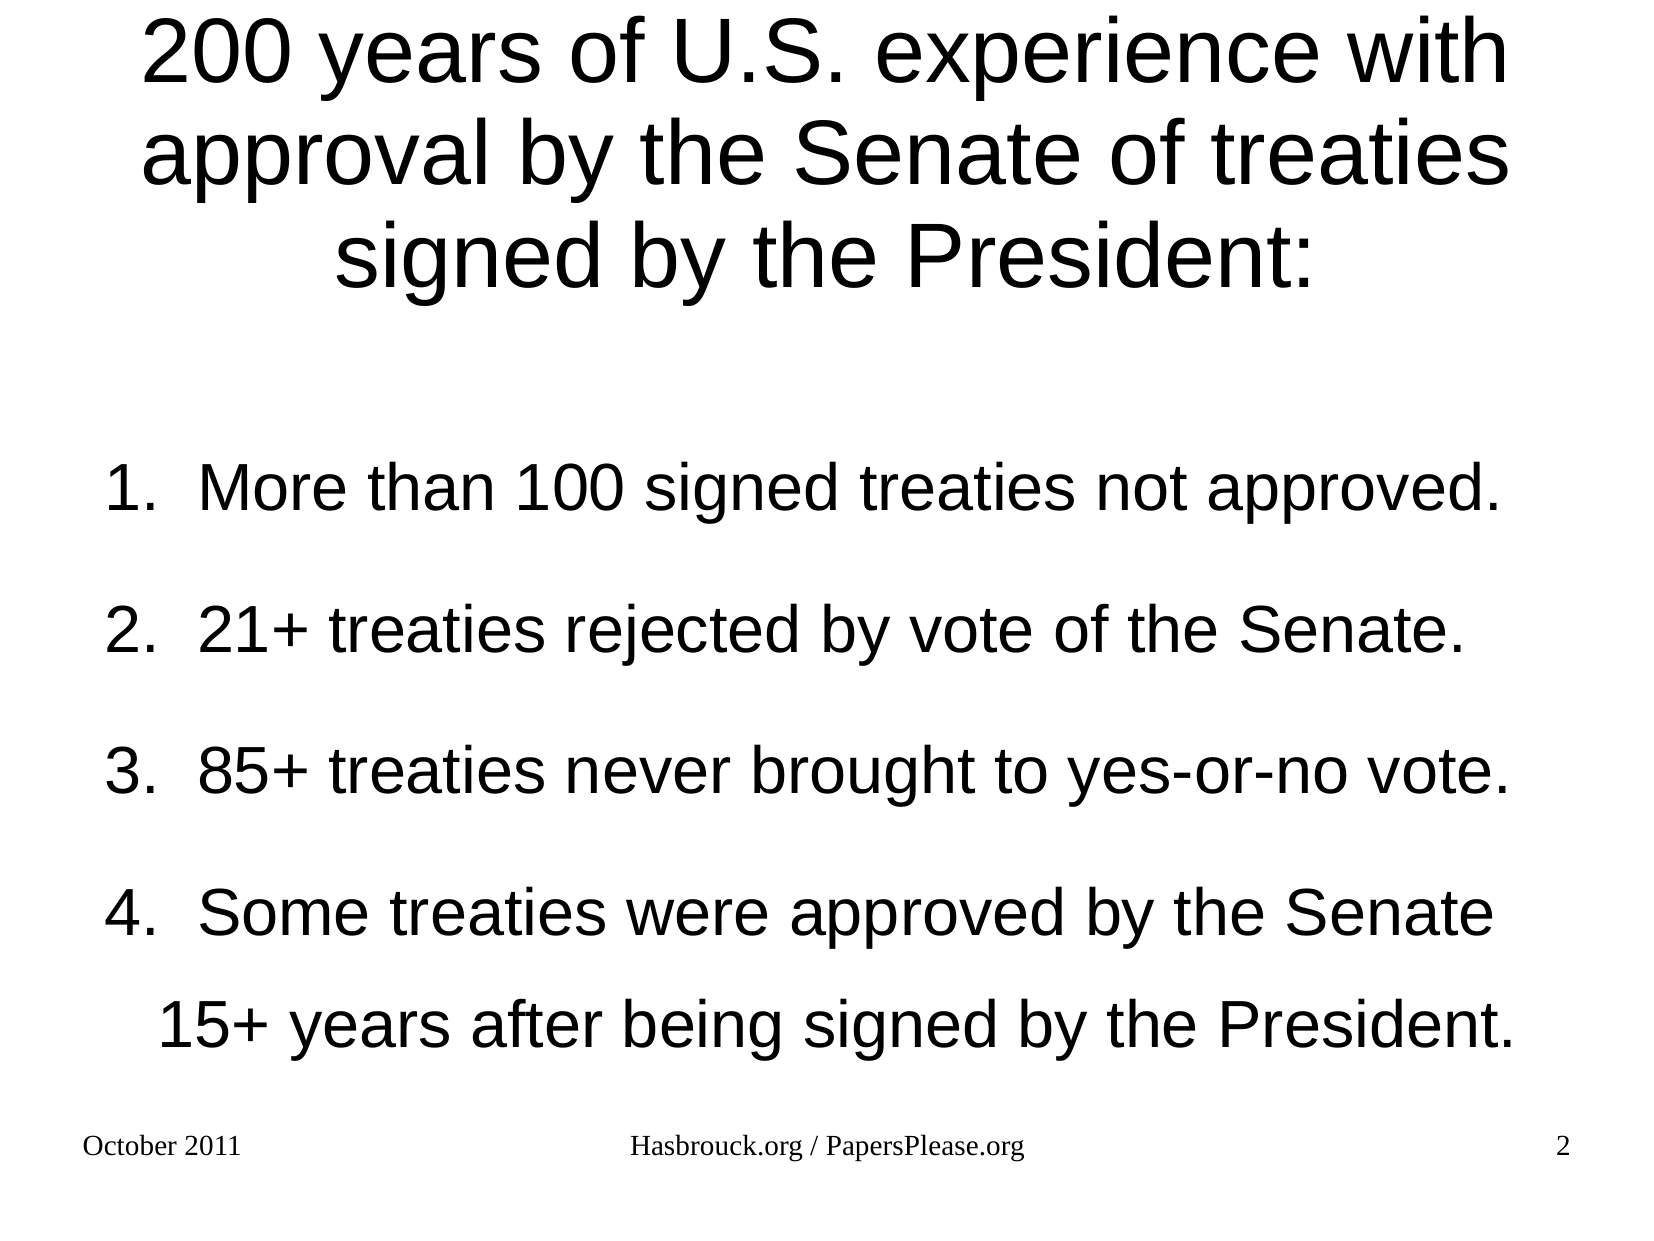

# 200 years of U.S. experience with approval by the Senate of treaties signed by the President:
 More than 100 signed treaties not approved.
 21+ treaties rejected by vote of the Senate.
 85+ treaties never brought to yes-or-no vote.
 Some treaties were approved by the Senate 15+ years after being signed by the President.
October 2011
Hasbrouck.org / PapersPlease.org
2